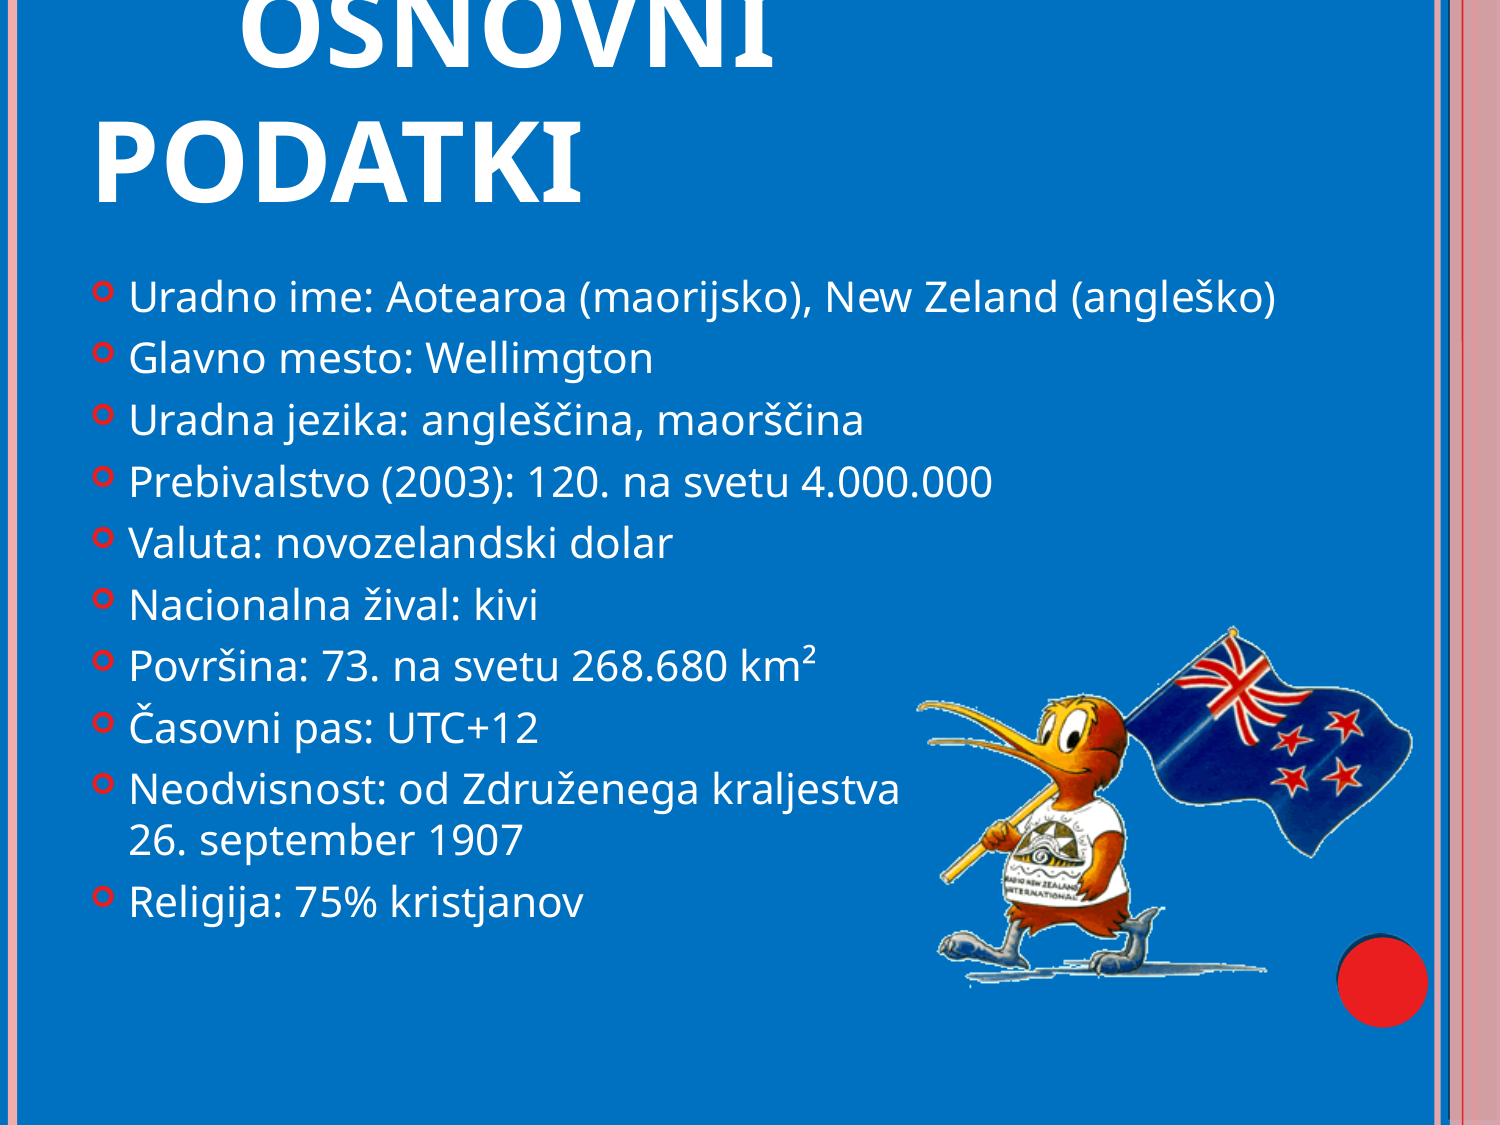

# Osnovni podatki
Uradno ime: Aotearoa (maorijsko), New Zeland (angleško)
Glavno mesto: Wellimgton
Uradna jezika: angleščina, maorščina
Prebivalstvo (2003): 120. na svetu 4.000.000
Valuta: novozelandski dolar
Nacionalna žival: kivi
Površina: 73. na svetu 268.680 km²
Časovni pas: UTC+12
Neodvisnost: od Združenega kraljestva
26. september 1907
Religija: 75% kristjanov